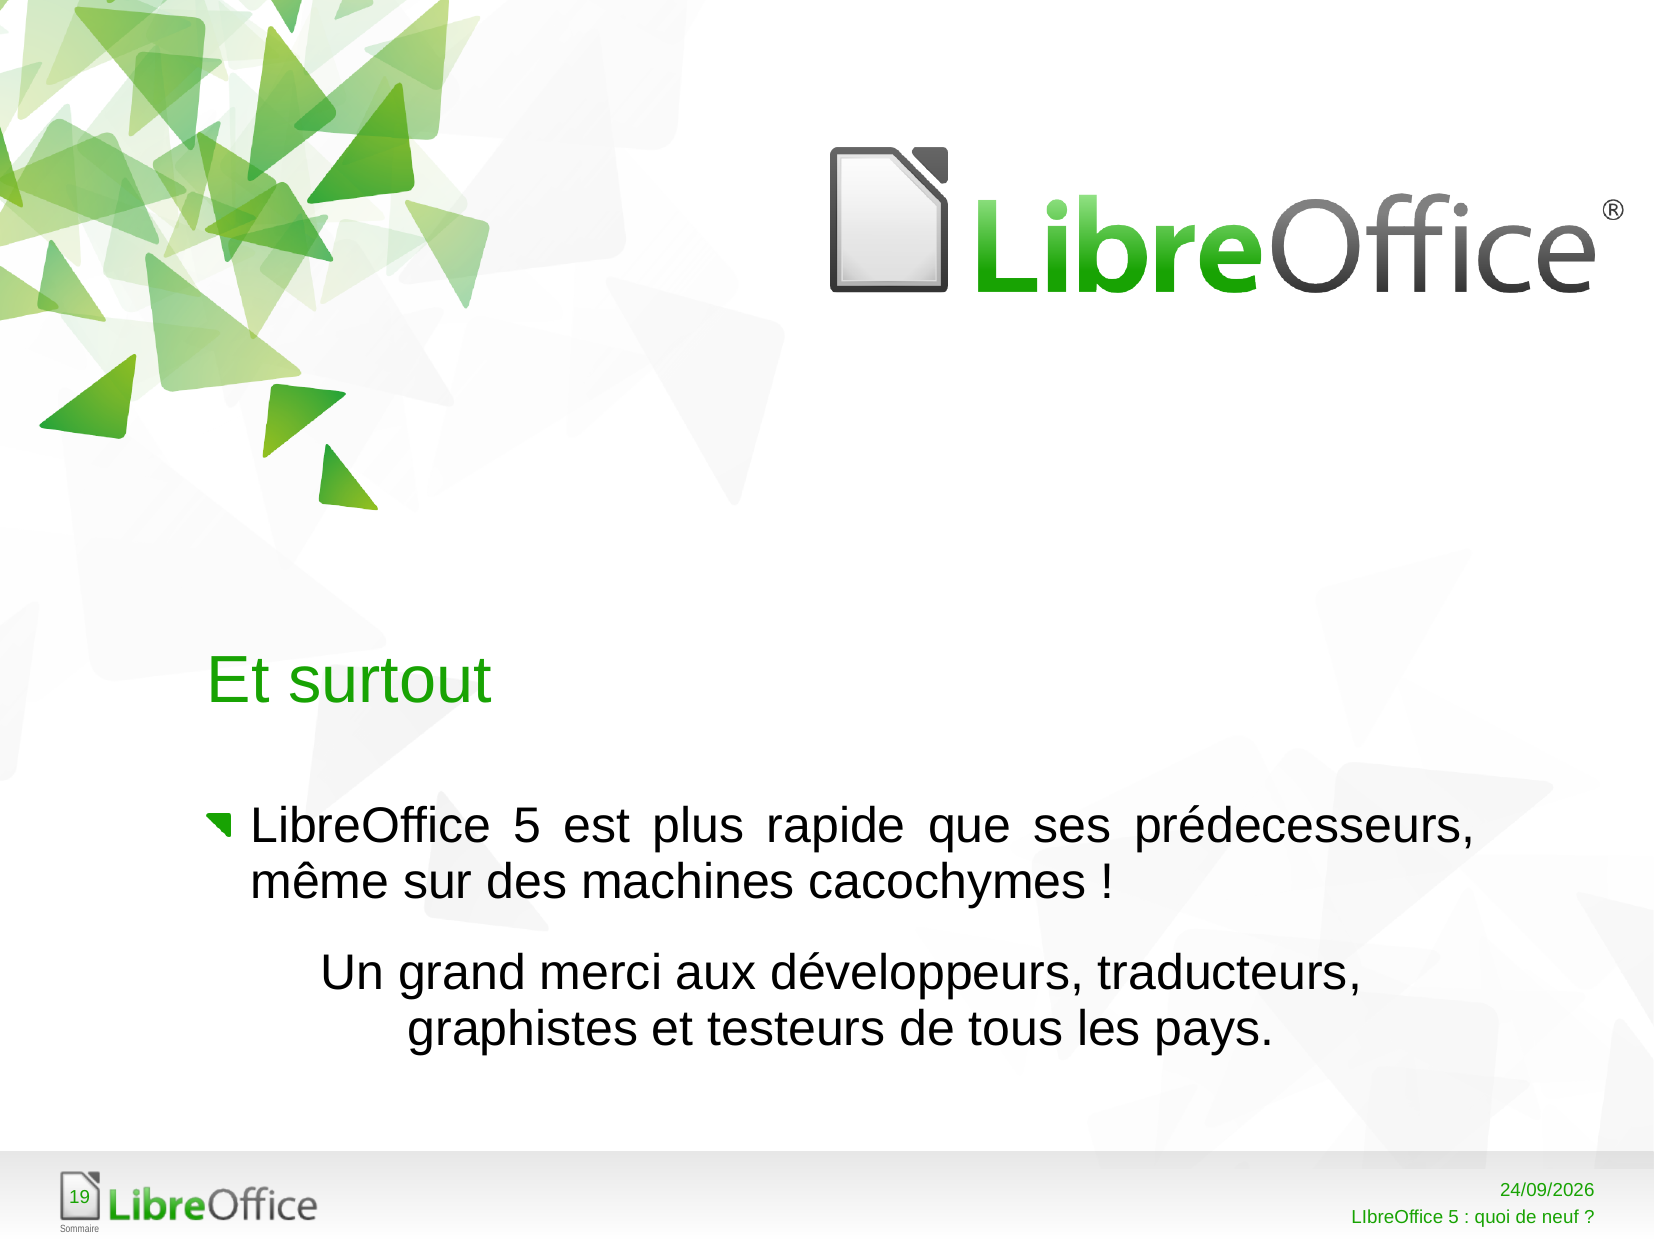

# Et surtout
LibreOffice 5 est plus rapide que ses prédecesseurs, même sur des machines cacochymes !
Un grand merci aux développeurs, traducteurs, graphistes et testeurs de tous les pays.
19
LIbreOffice 5 : quoi de neuf ?